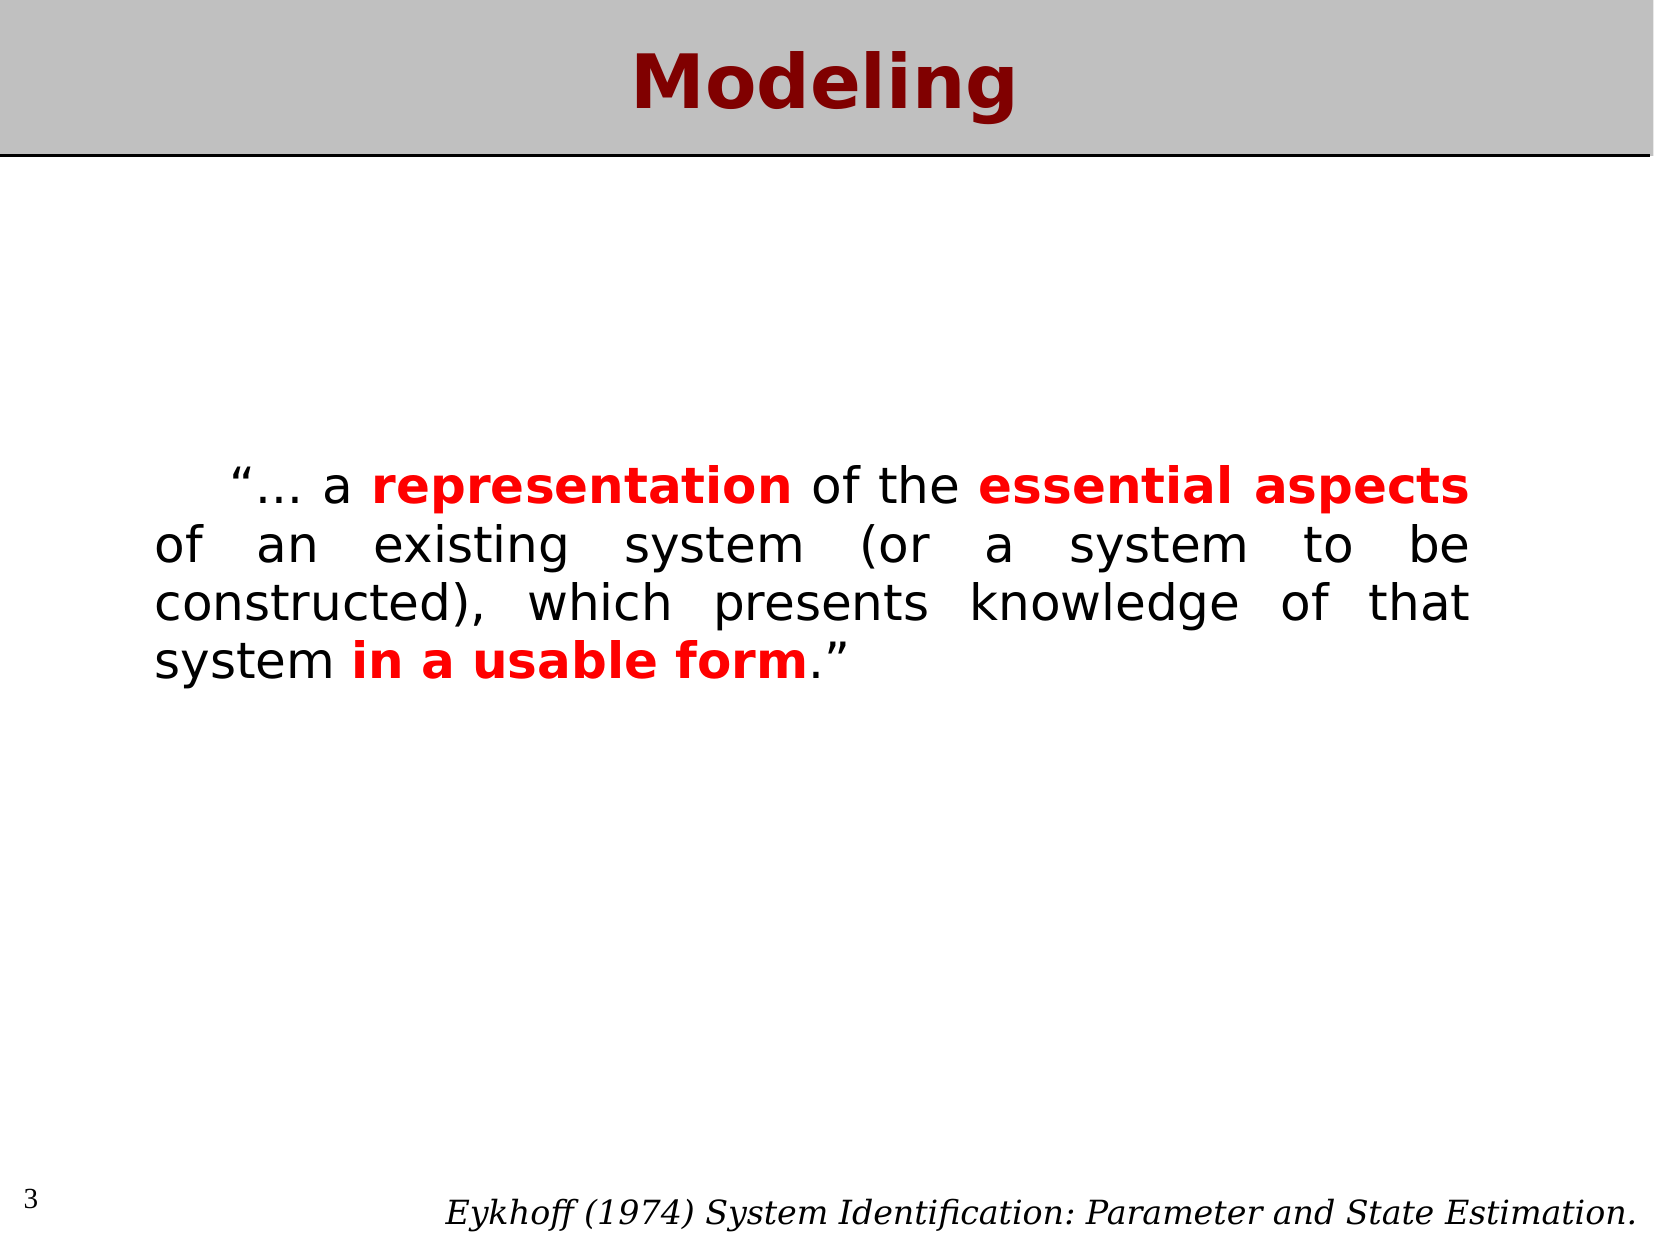

Modeling
	“... a representation of the essential aspects of an existing system (or a system to be constructed), which presents knowledge of that system in a usable form.”
Eykhoff (1974) System Identification: Parameter and State Estimation.